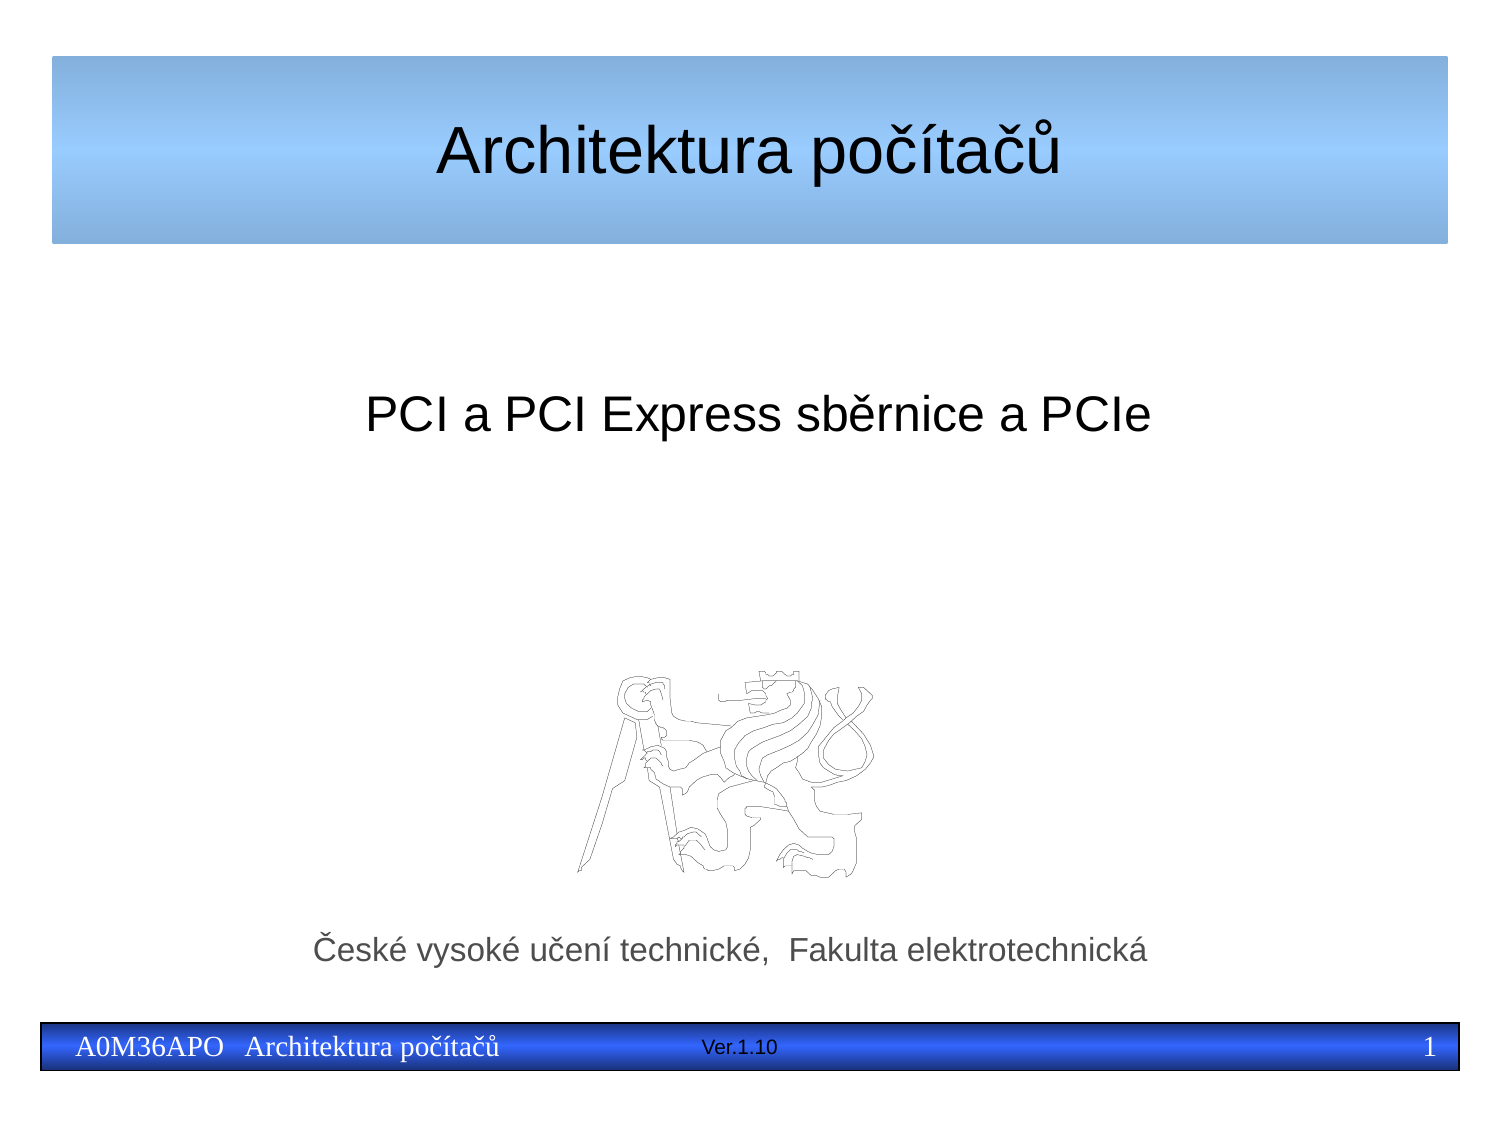

# Architektura počítačů
PCI a PCI Express sběrnice‏ a PCIe
České vysoké učení technické, Fakulta elektrotechnická
A0M36APO Architektura počítačů
1
Ver.1.10